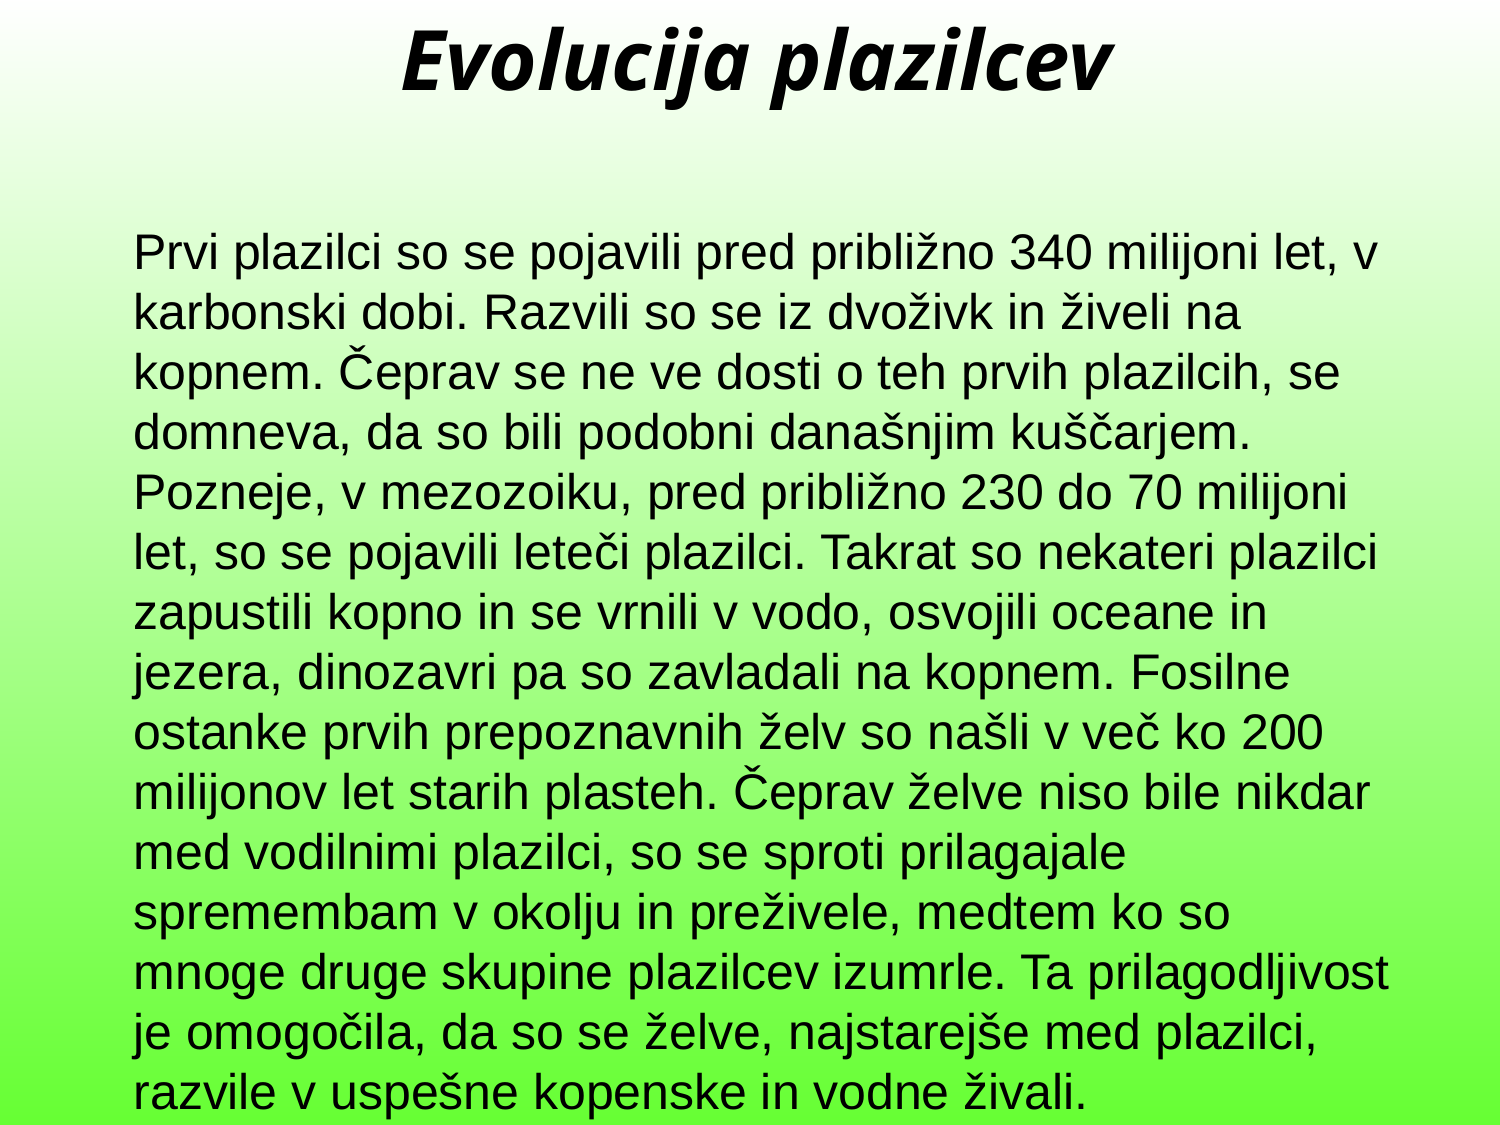

Evolucija plazilcev
 Prvi plazilci so se pojavili pred približno 340 milijoni let, v karbonski dobi. Razvili so se iz dvoživk in živeli na kopnem. Čeprav se ne ve dosti o teh prvih plazilcih, se domneva, da so bili podobni današnjim kuščarjem. Pozneje, v mezozoiku, pred približno 230 do 70 milijoni let, so se pojavili leteči plazilci. Takrat so nekateri plazilci zapustili kopno in se vrnili v vodo, osvojili oceane in jezera, dinozavri pa so zavladali na kopnem. Fosilne ostanke prvih prepoznavnih želv so našli v več ko 200 milijonov let starih plasteh. Čeprav želve niso bile nikdar med vodilnimi plazilci, so se sproti prilagajale spremembam v okolju in preživele, medtem ko so mnoge druge skupine plazilcev izumrle. Ta prilagodljivost je omogočila, da so se želve, najstarejše med plazilci, razvile v uspešne kopenske in vodne živali.